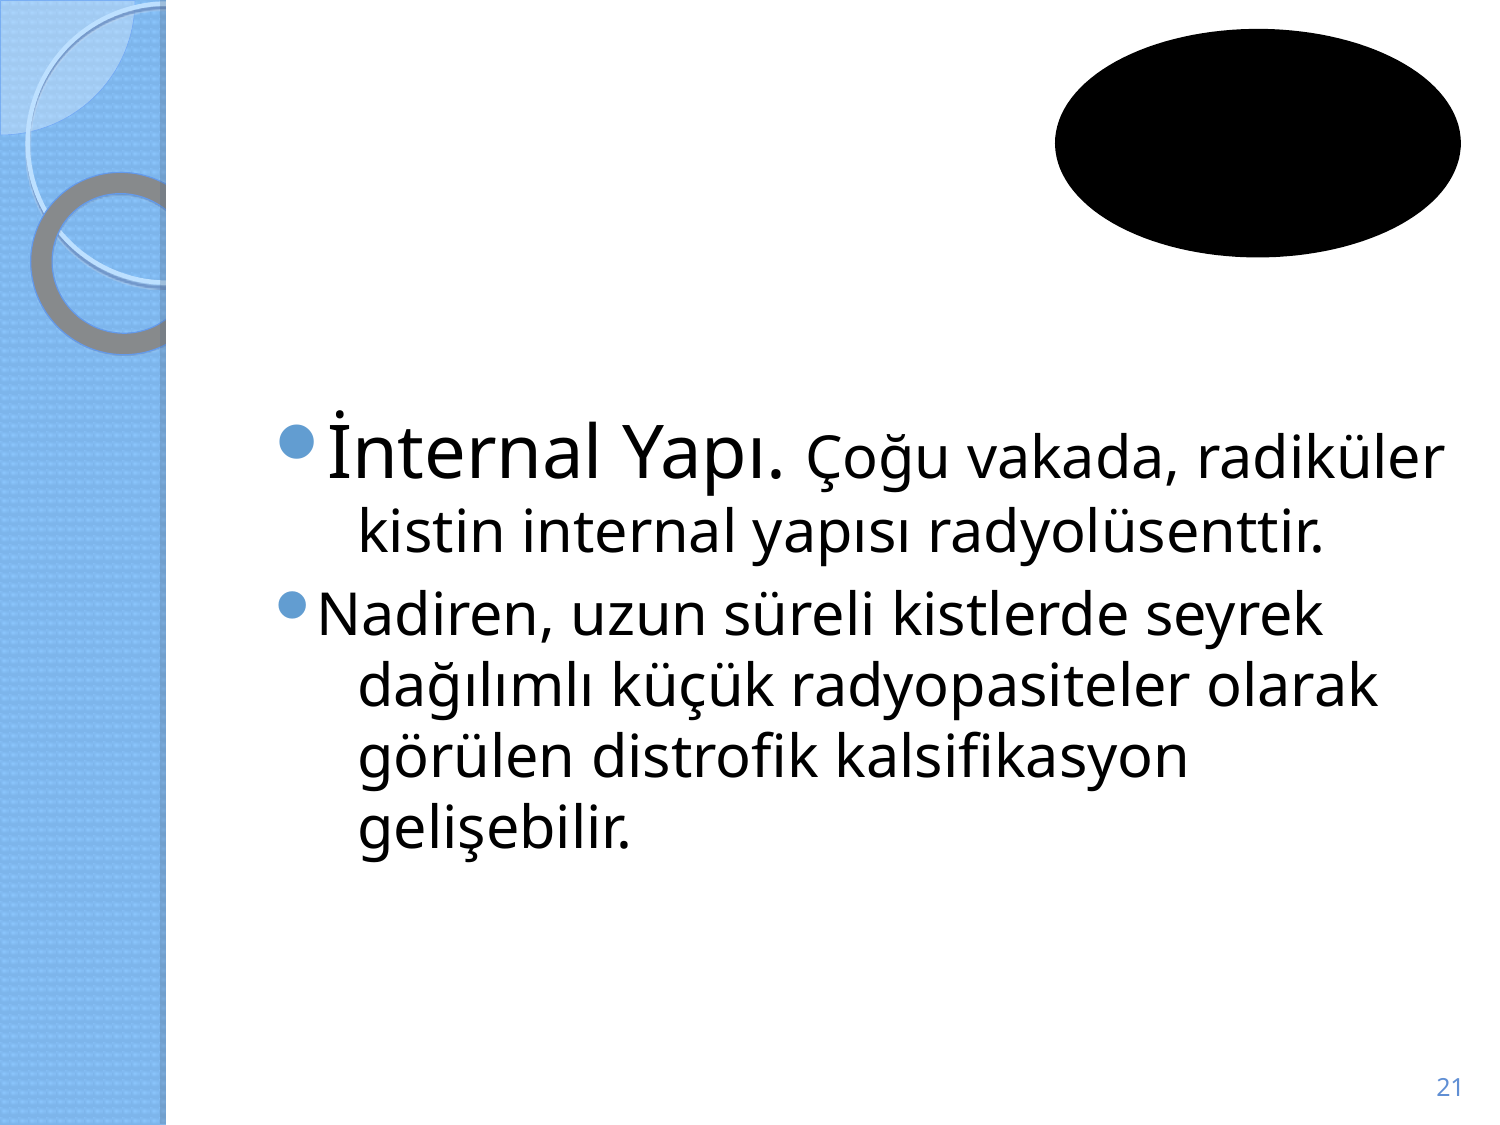

#
İnternal Yapı. Çoğu vakada, radiküler kistin internal yapısı radyolüsenttir.
Nadiren, uzun süreli kistlerde seyrek dağılımlı küçük radyopasiteler olarak görülen distrofik kalsifikasyon gelişebilir.
21